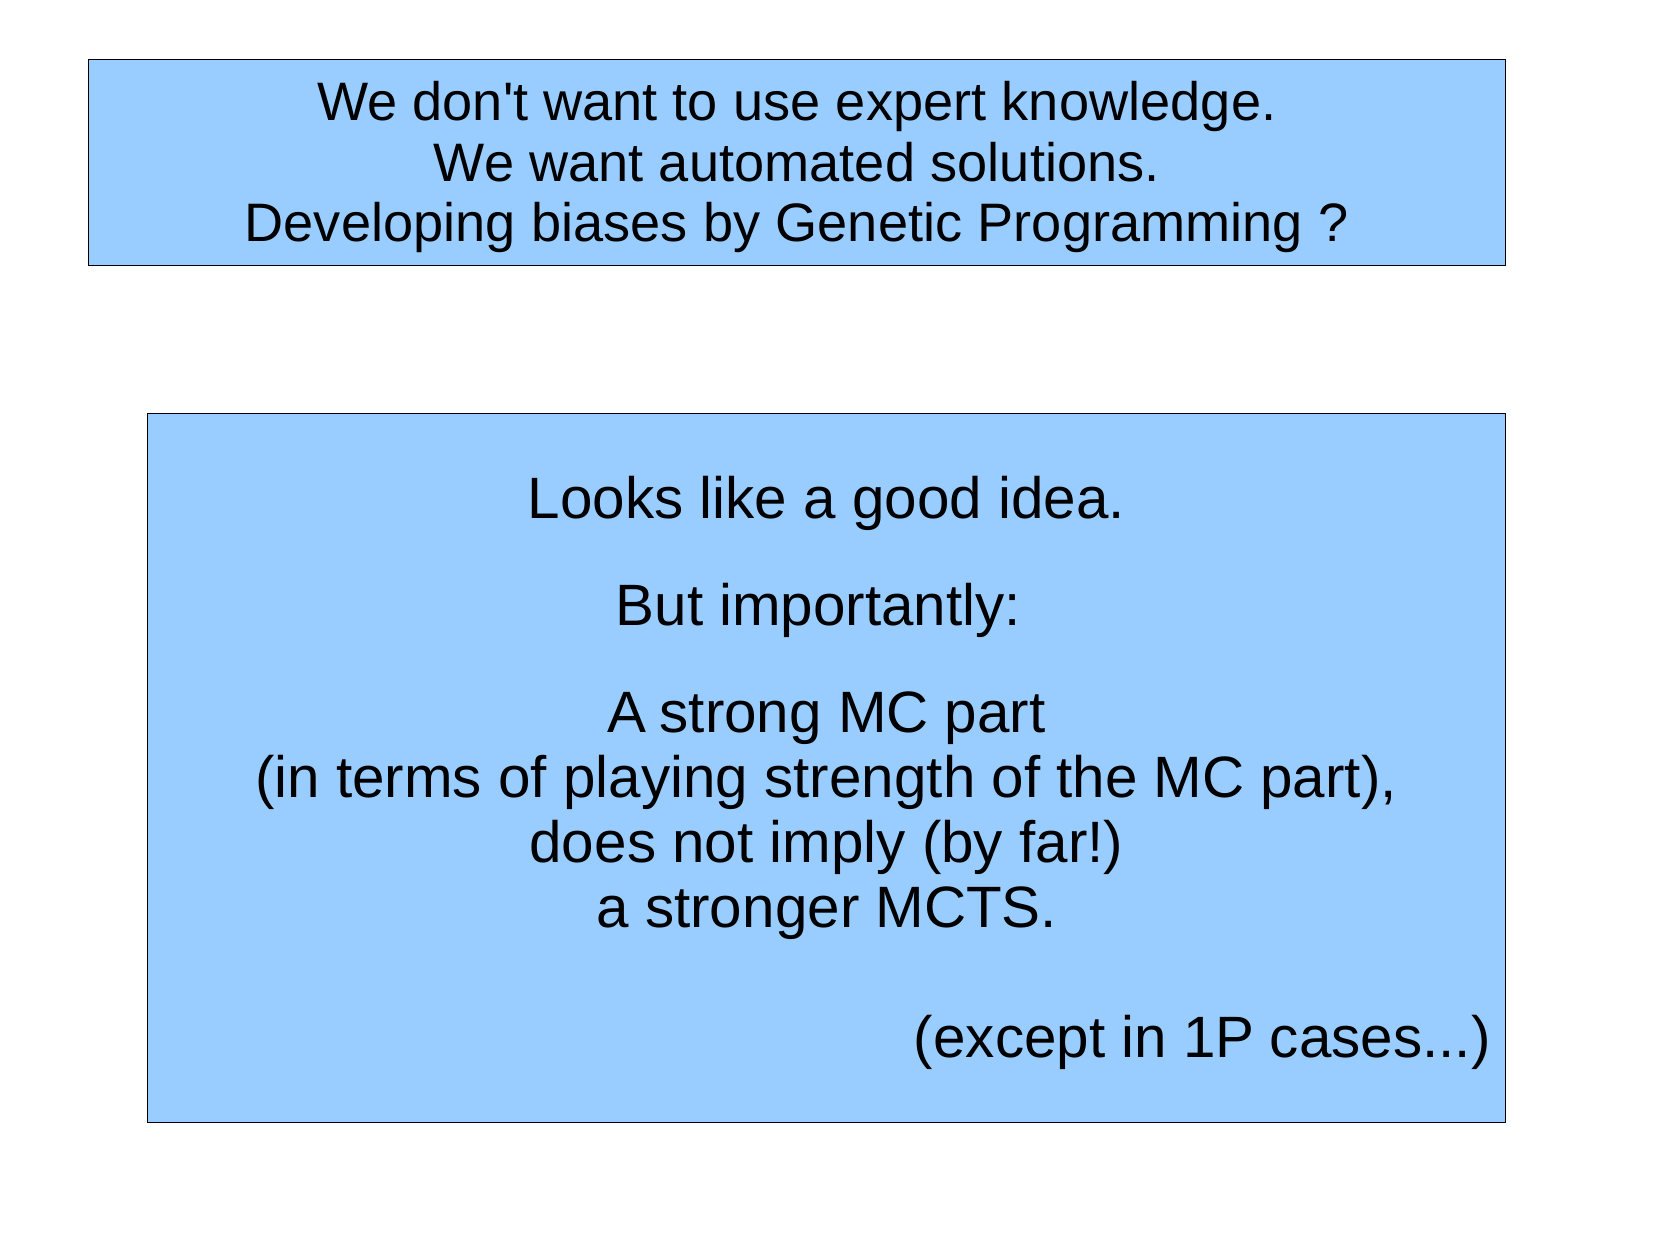

We don't want to use expert knowledge.
We want automated solutions.
Developing biases by Genetic Programming ?
Looks like a good idea.
But importantly:
A strong MC part
(in terms of playing strength of the MC part),
does not imply (by far!)
a stronger MCTS.
(except in 1P cases...)